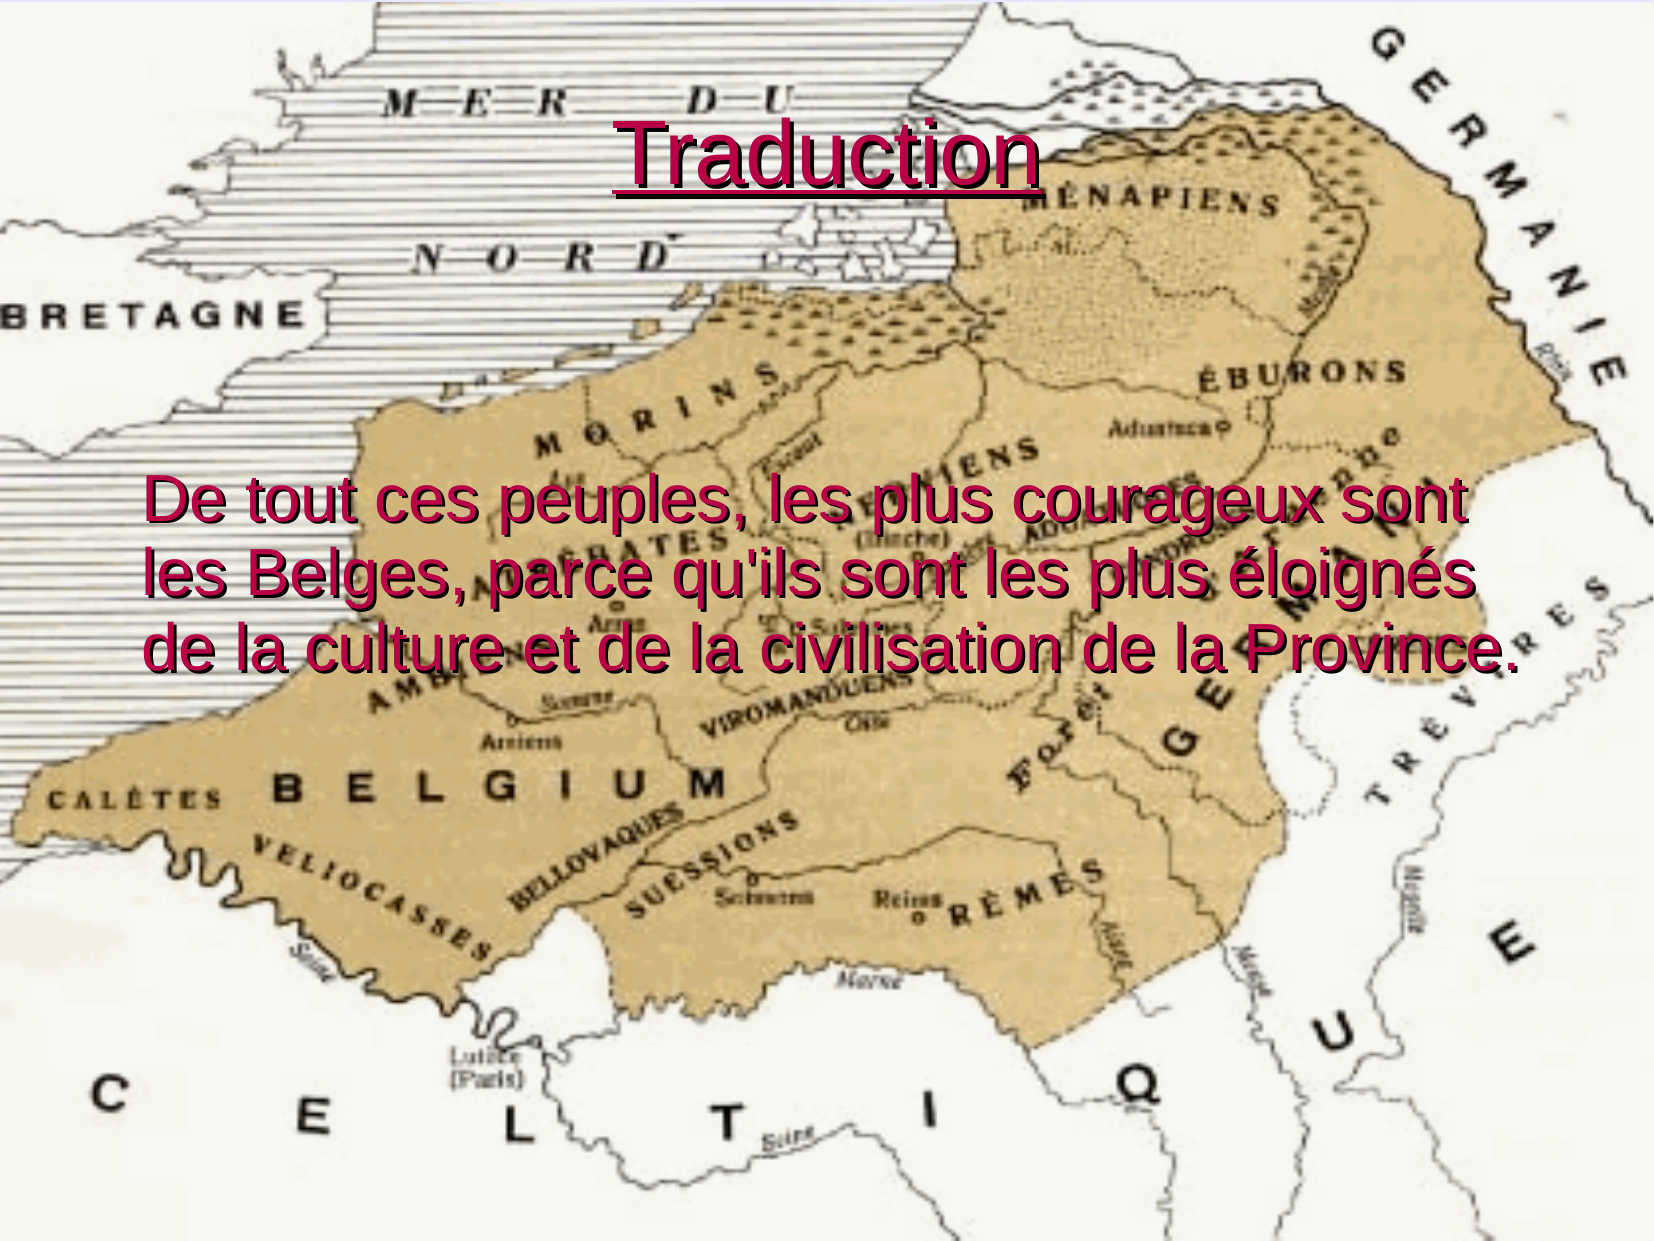

# Traduction
De tout ces peuples, les plus courageux sont les Belges, parce qu'ils sont les plus éloignés de la culture et de la civilisation de la Province.